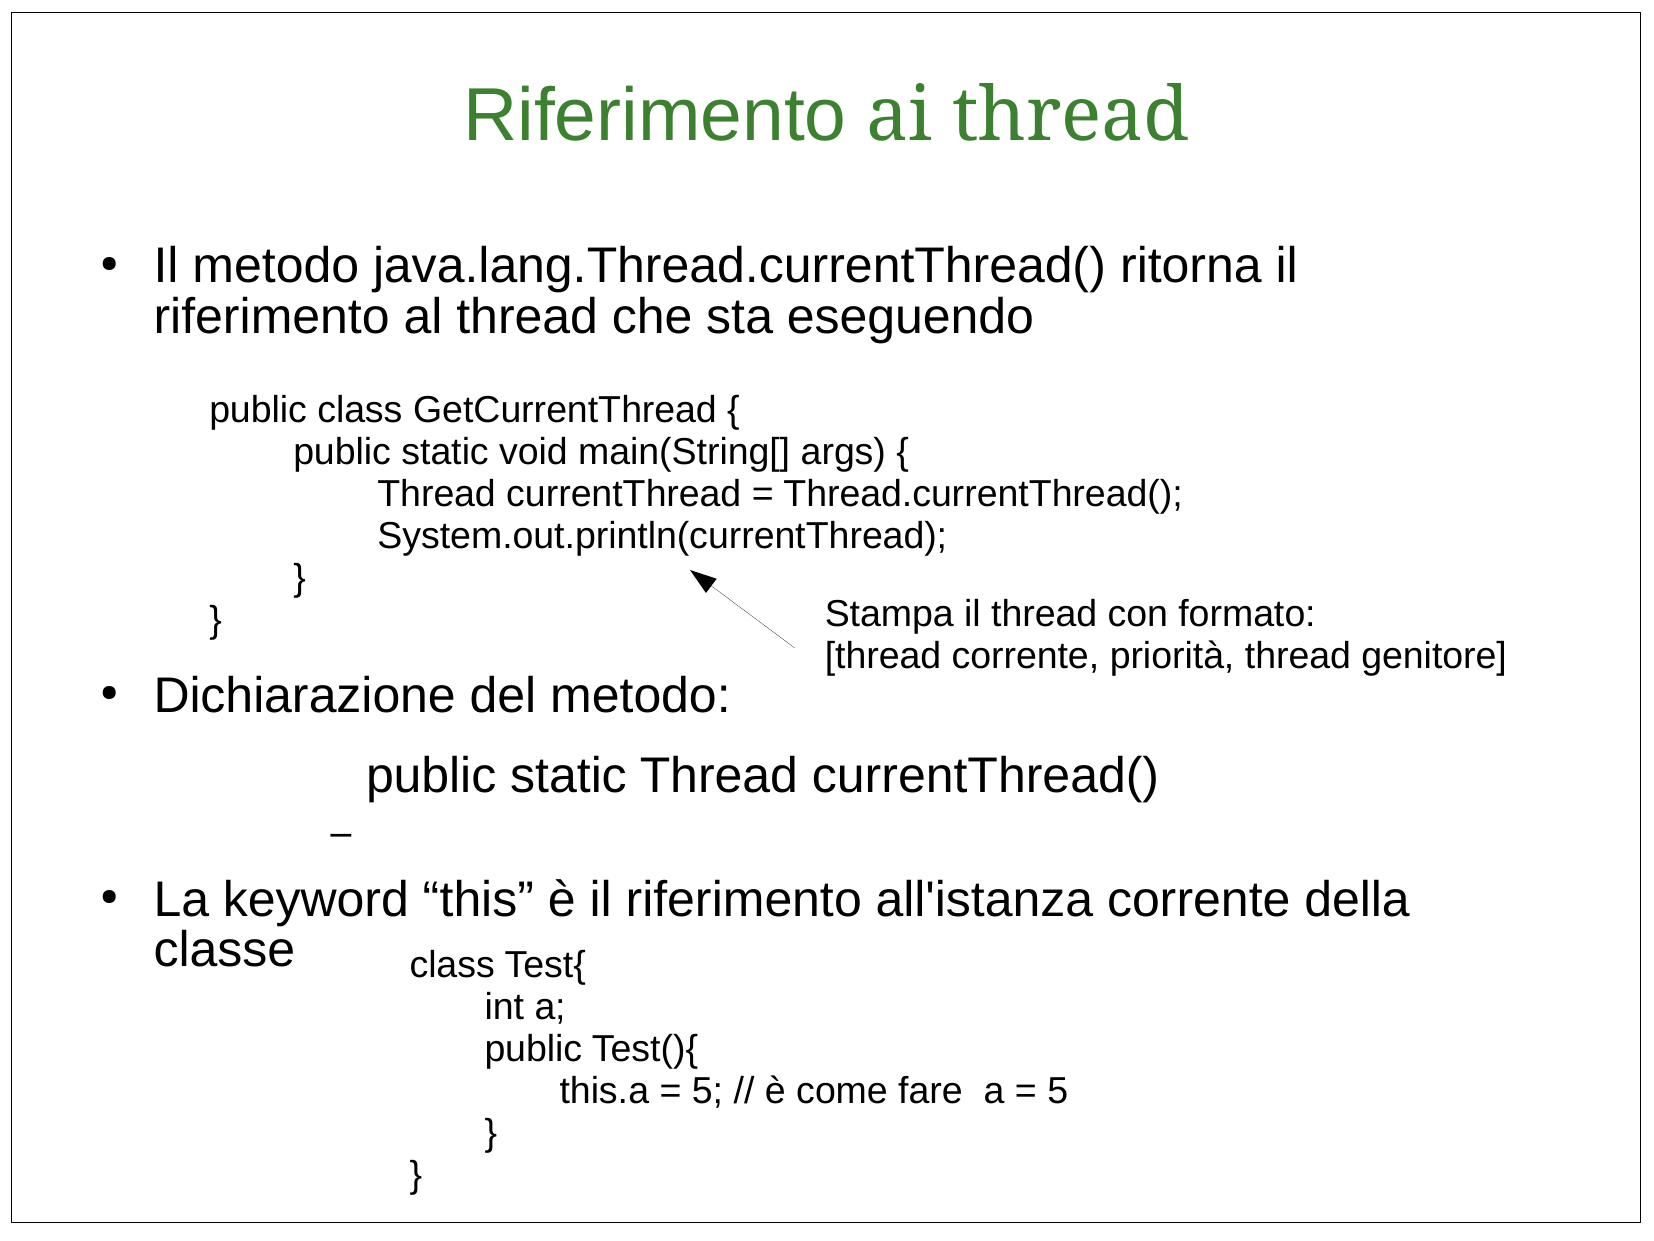

# Riferimento ai thread
Il metodo java.lang.Thread.currentThread() ritorna il riferimento al thread che sta eseguendo
Dichiarazione del metodo:
public static Thread currentThread()
La keyword “this” è il riferimento all'istanza corrente della classe
public class GetCurrentThread {
 public static void main(String[] args) {
 Thread currentThread = Thread.currentThread();
 System.out.println(currentThread);
 }
}
Stampa il thread con formato:
[thread corrente, priorità, thread genitore]
class Test{
 	int a;
 	public Test(){
 	this.a = 5; // è come fare a = 5
 	}
}